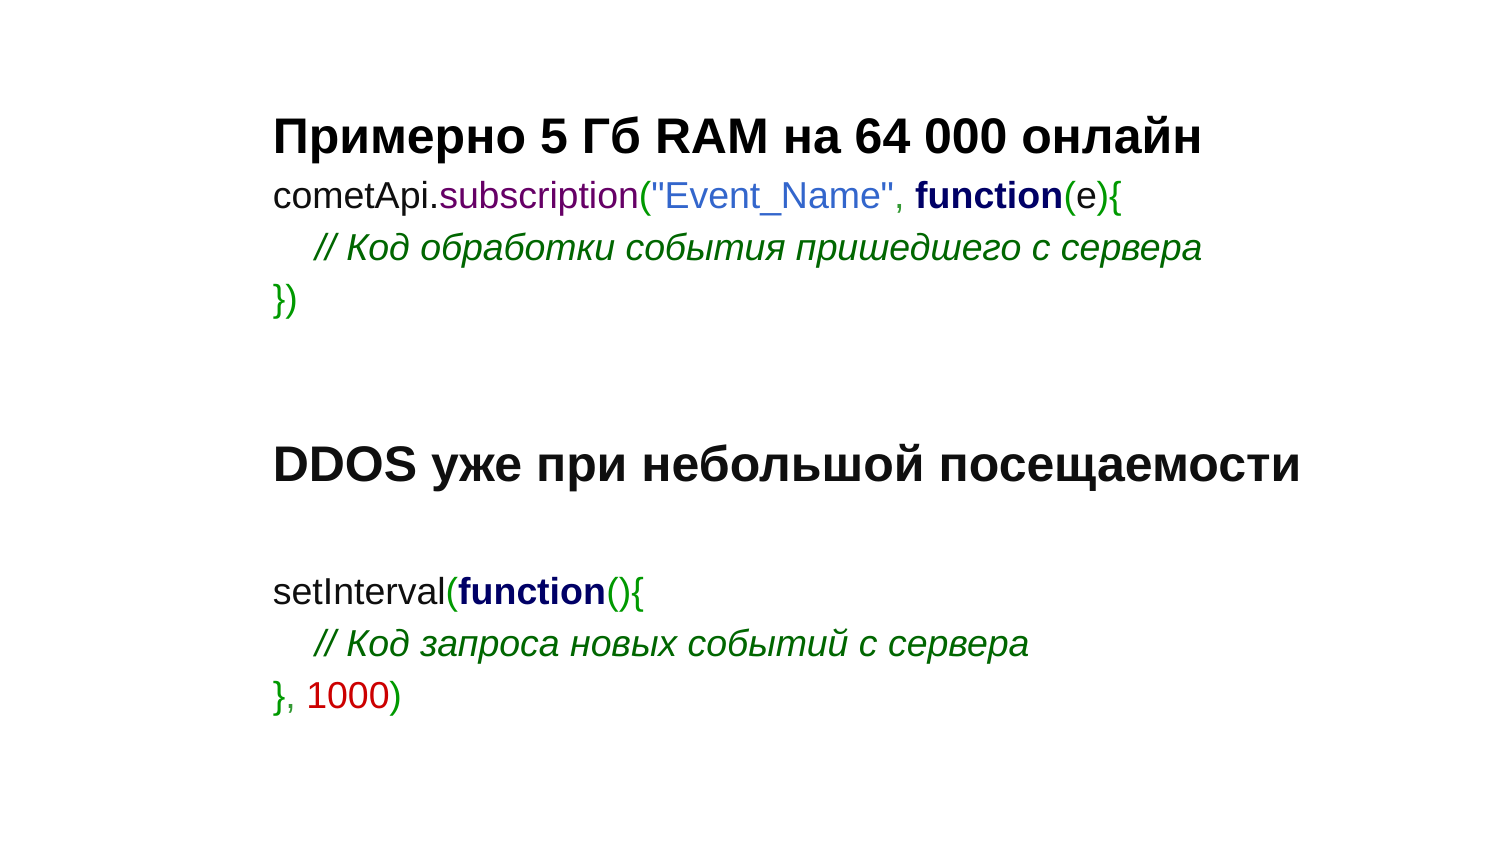

Примерно 5 Гб RAM на 64 000 онлайн
cometApi.subscription("Event_Name", function(e){
 // Код обработки события пришедшего с сервера
})
DDOS уже при небольшой посещаемости
setInterval(function(){
 // Код запроса новых событий с сервера
}, 1000)